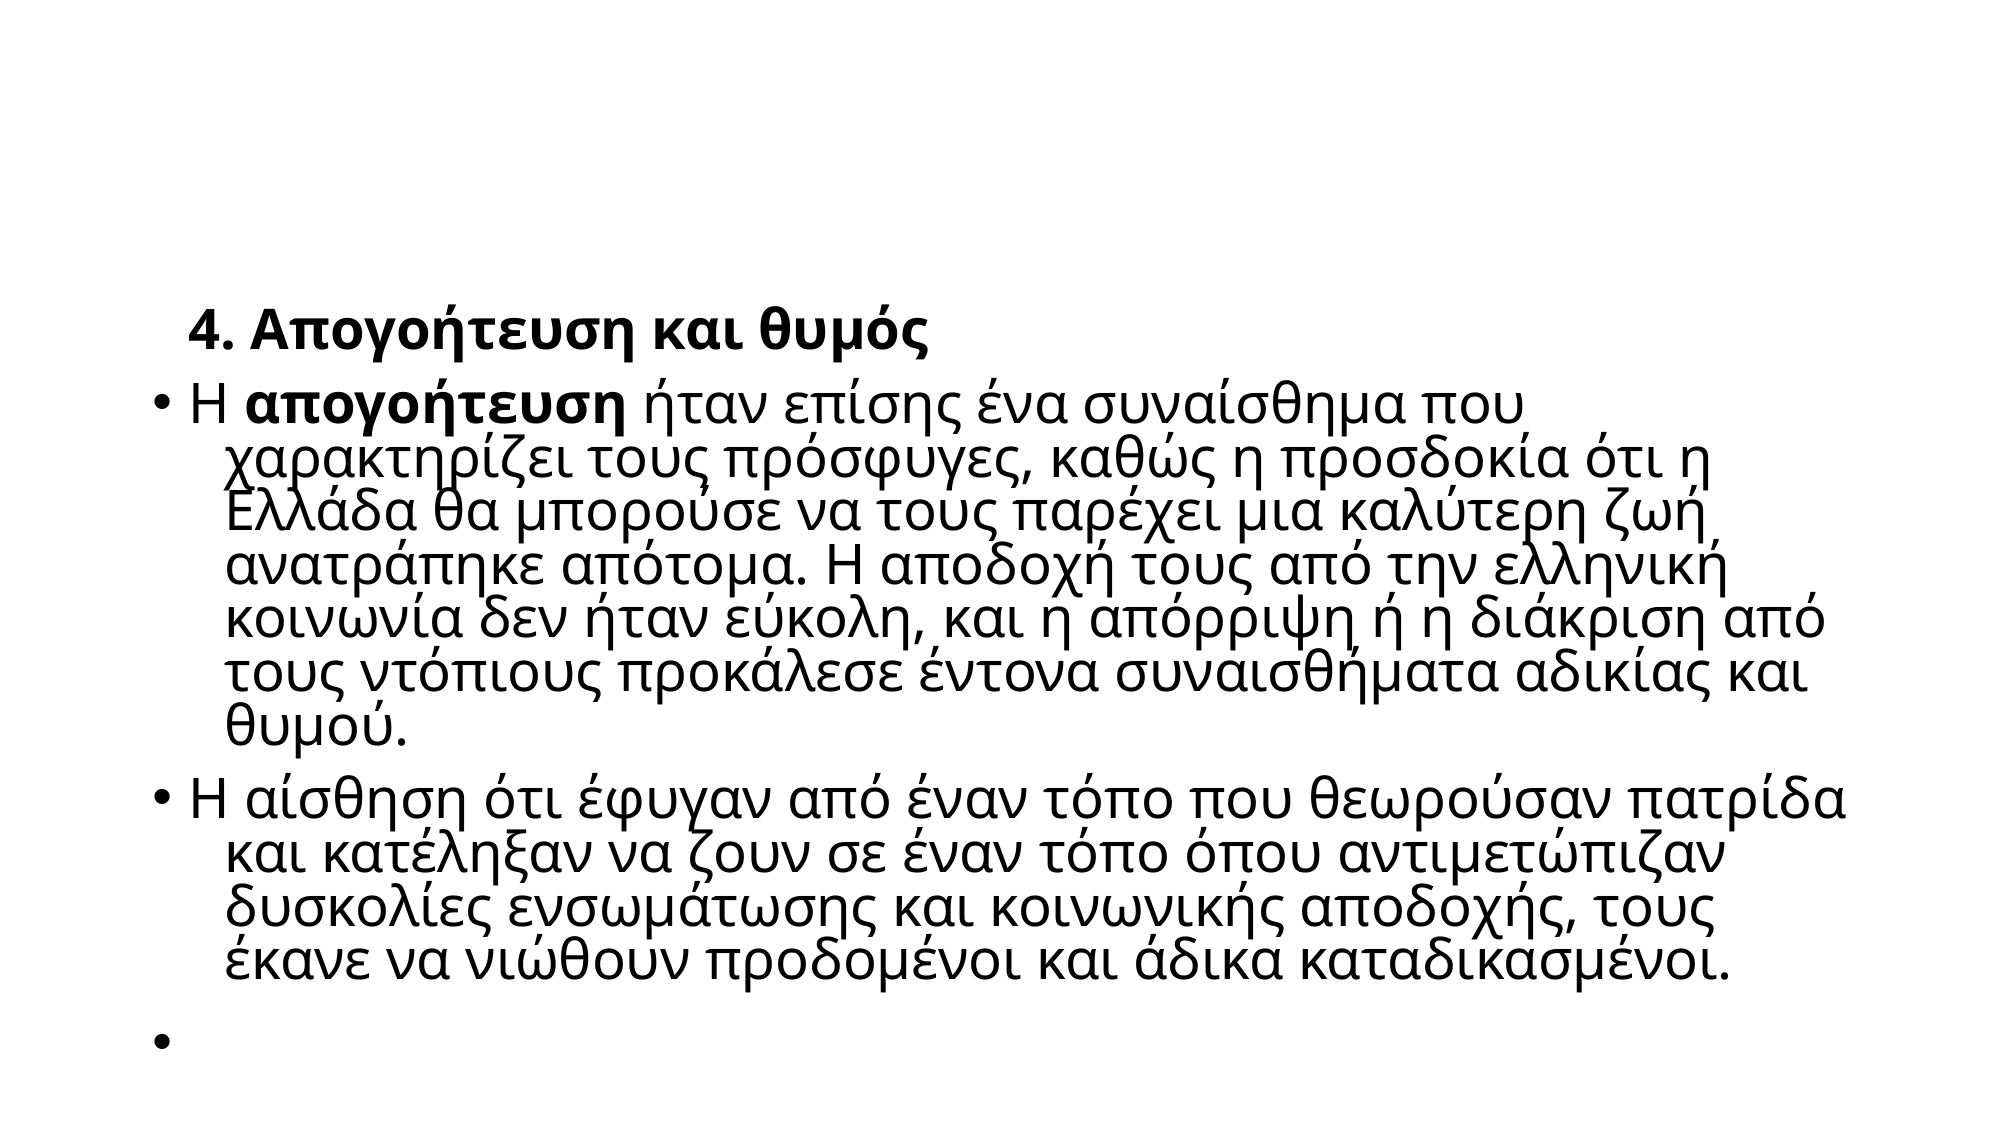

#
4. Απογοήτευση και θυμός
Η απογοήτευση ήταν επίσης ένα συναίσθημα που χαρακτηρίζει τους πρόσφυγες, καθώς η προσδοκία ότι η Ελλάδα θα μπορούσε να τους παρέχει μια καλύτερη ζωή ανατράπηκε απότομα. Η αποδοχή τους από την ελληνική κοινωνία δεν ήταν εύκολη, και η απόρριψη ή η διάκριση από τους ντόπιους προκάλεσε έντονα συναισθήματα αδικίας και θυμού.
Η αίσθηση ότι έφυγαν από έναν τόπο που θεωρούσαν πατρίδα και κατέληξαν να ζουν σε έναν τόπο όπου αντιμετώπιζαν δυσκολίες ενσωμάτωσης και κοινωνικής αποδοχής, τους έκανε να νιώθουν προδομένοι και άδικα καταδικασμένοι.